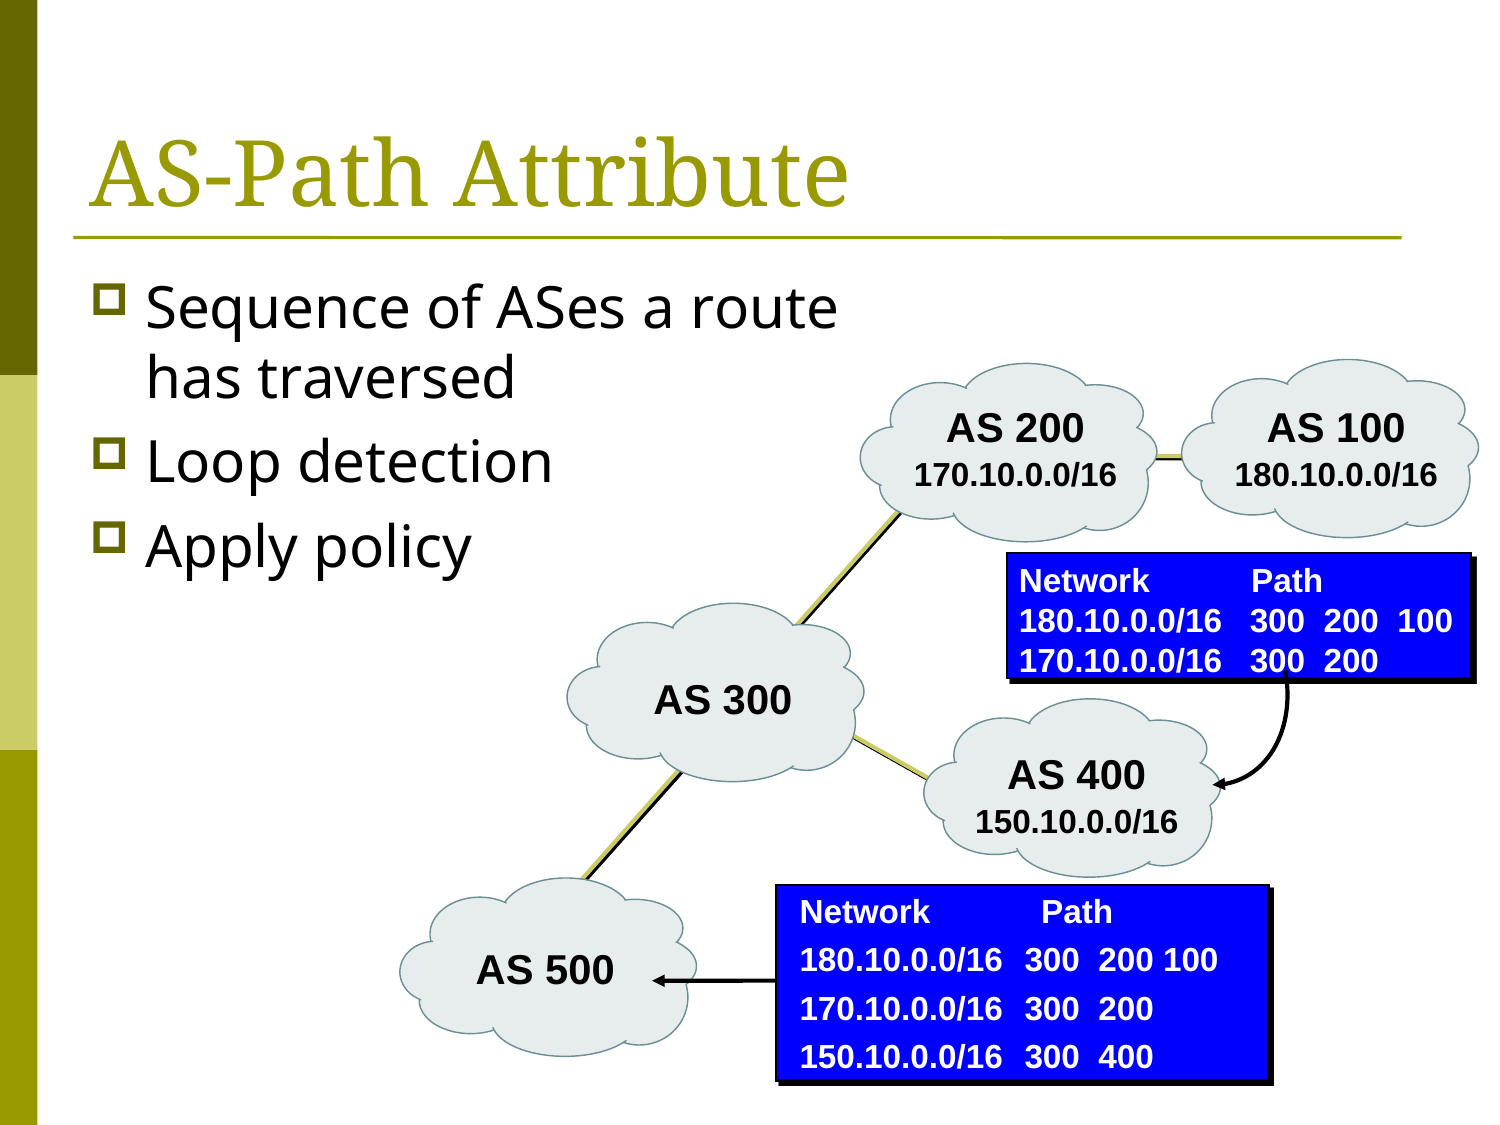

# AS-Path Attribute
Sequence of ASes a route has traversed
Loop detection
Apply policy
AS 200
AS 100
170.10.0.0/16
180.10.0.0/16
Network Path
180.10.0.0/16 300 200 100
170.10.0.0/16 300 200
AS 300
AS 400
150.10.0.0/16
Network Path
180.10.0.0/16	300 200 100
170.10.0.0/16	300 200
150.10.0.0/16	300 400
AS 500